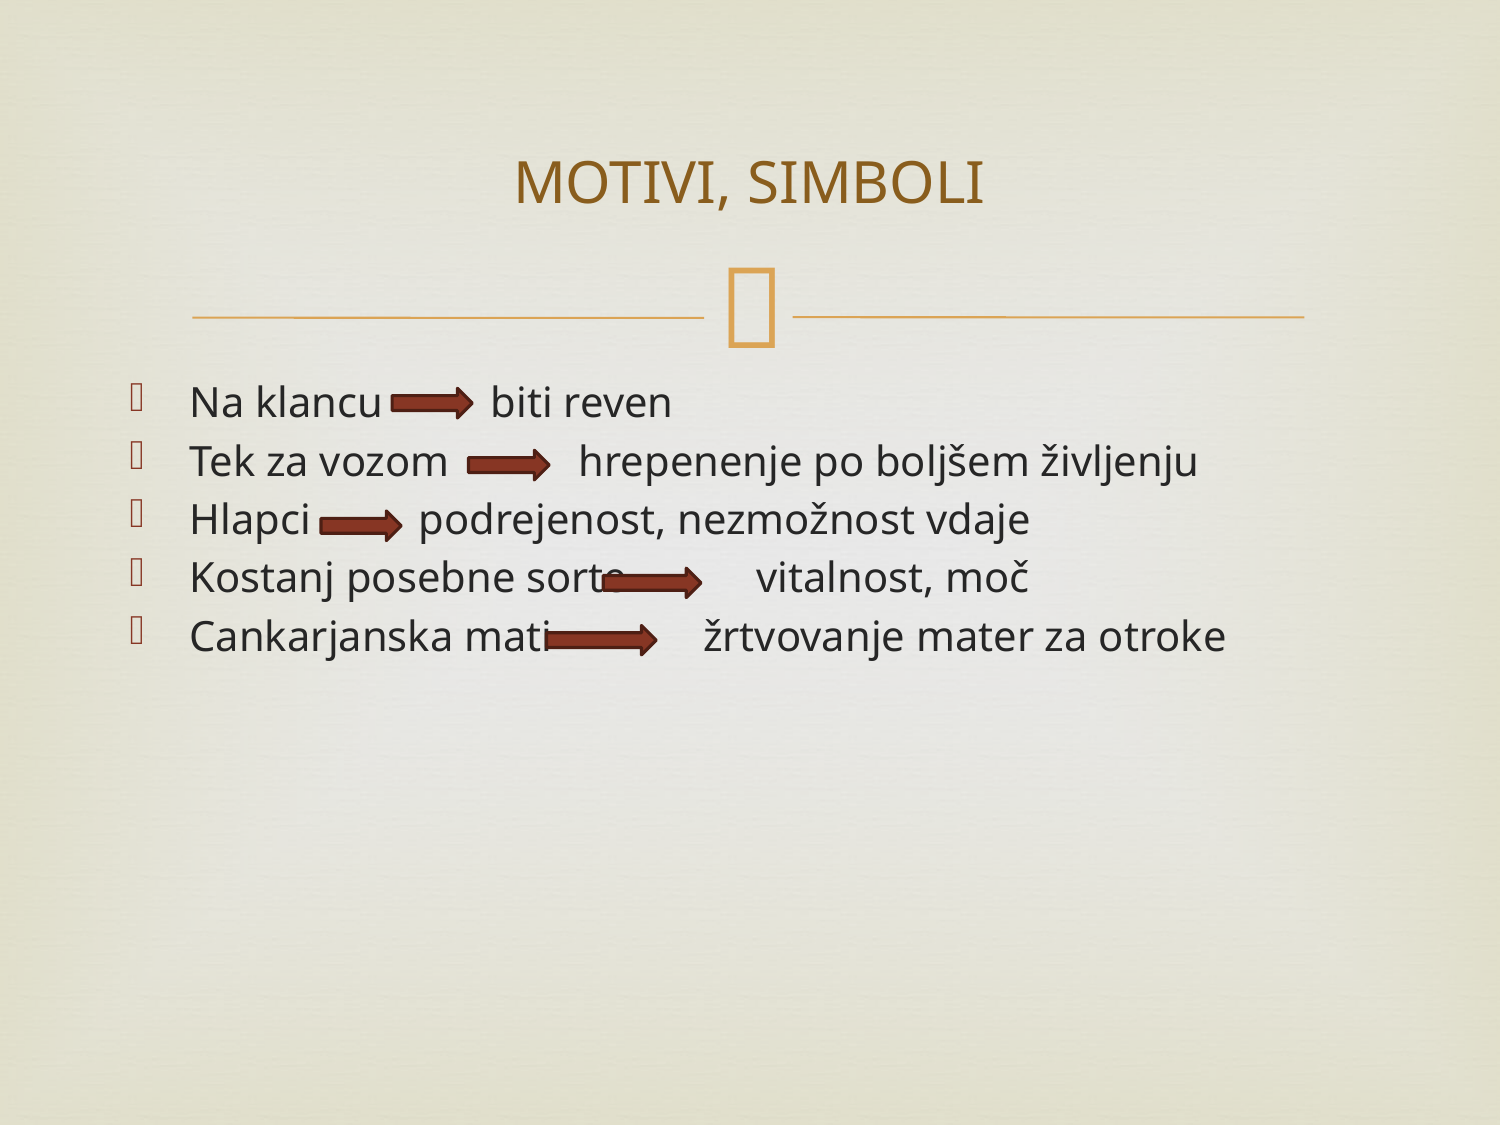

MOTIVI, SIMBOLI
# Na klancu biti reven
Tek za vozom hrepenenje po boljšem življenju
Hlapci podrejenost, nezmožnost vdaje
Kostanj posebne sorte vitalnost, moč
Cankarjanska mati žrtvovanje mater za otroke